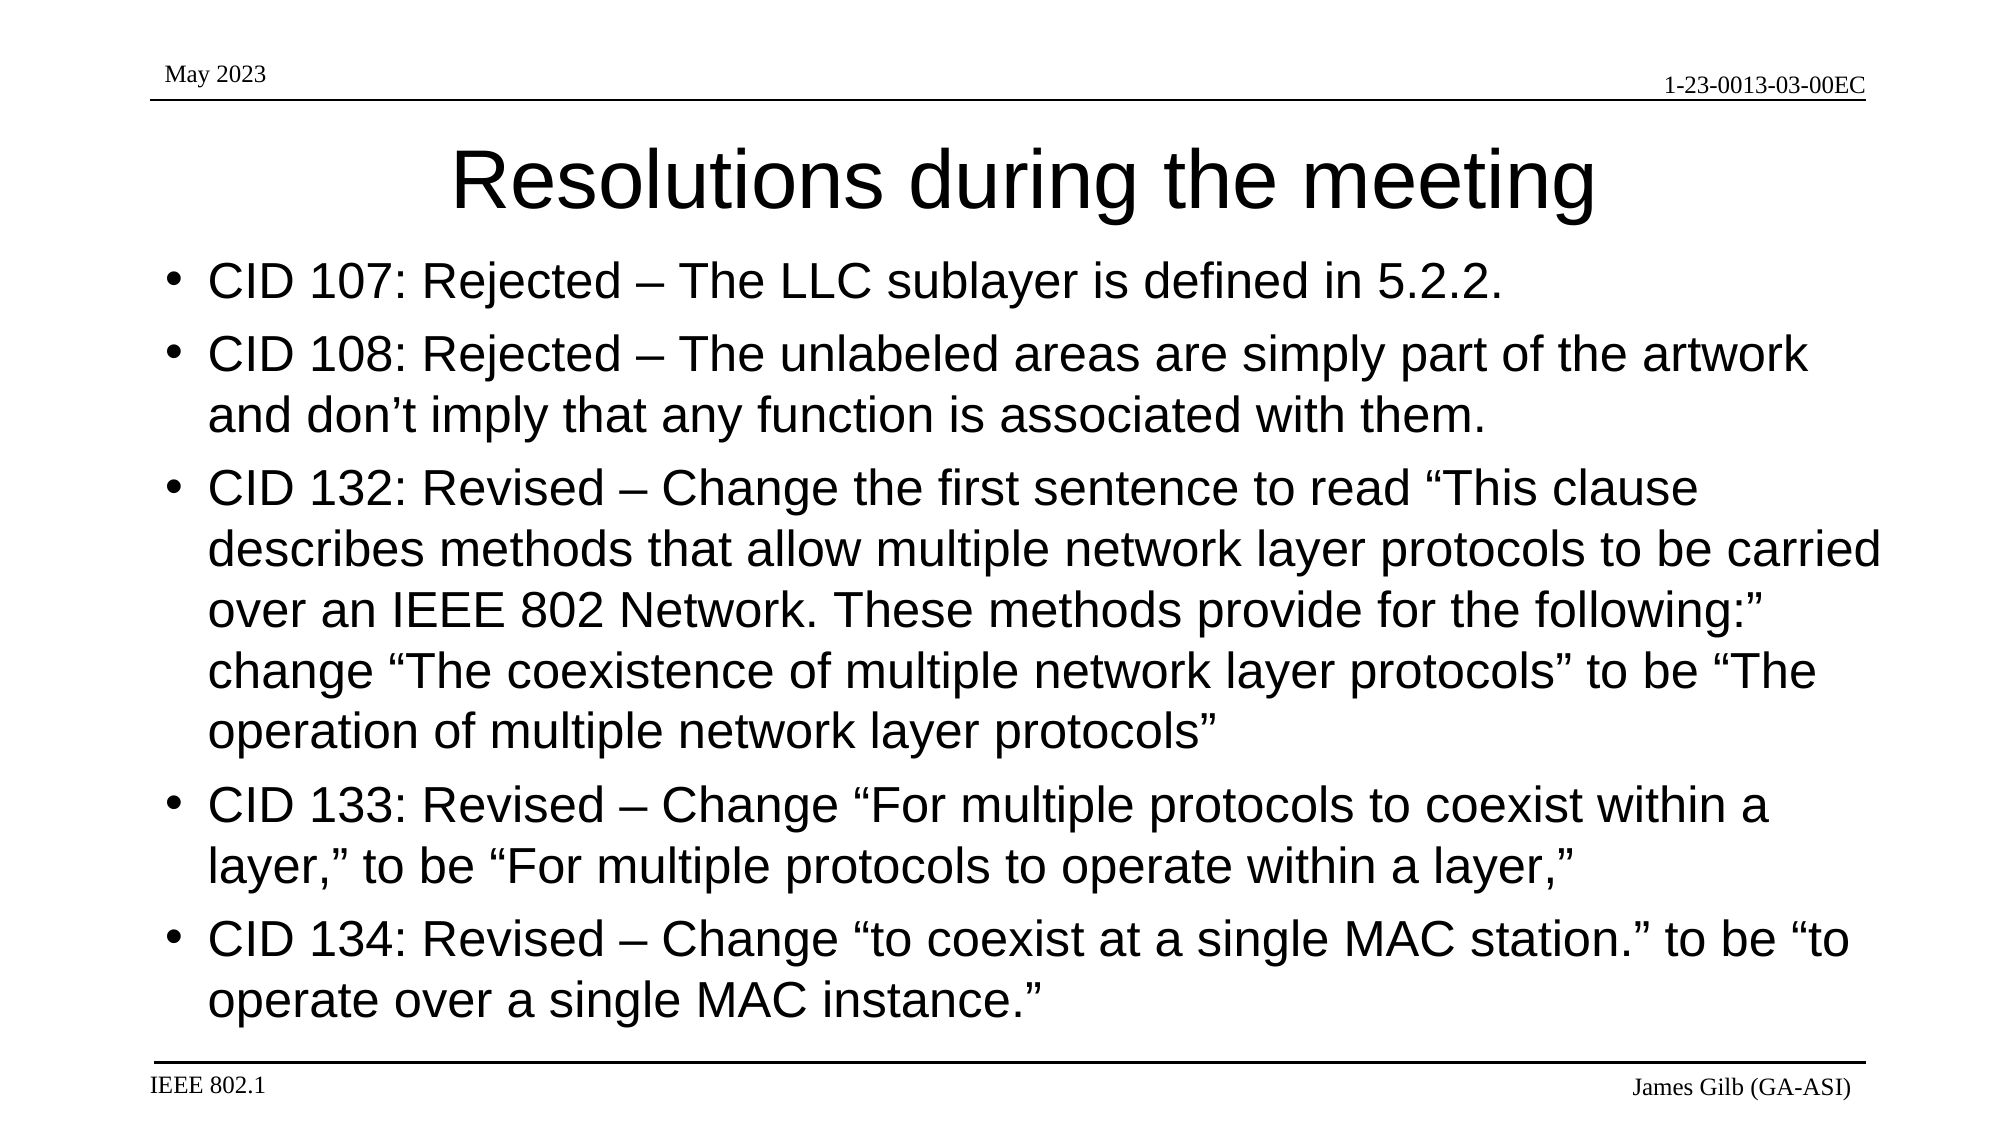

# Resolutions during the meeting
CID 107: Rejected – The LLC sublayer is defined in 5.2.2.
CID 108: Rejected – The unlabeled areas are simply part of the artwork and don’t imply that any function is associated with them.
CID 132: Revised – Change the first sentence to read “This clause describes methods that allow multiple network layer protocols to be carried over an IEEE 802 Network. These methods provide for the following:” change “The coexistence of multiple network layer protocols” to be “The operation of multiple network layer protocols”
CID 133: Revised – Change “For multiple protocols to coexist within a layer,” to be “For multiple protocols to operate within a layer,”
CID 134: Revised – Change “to coexist at a single MAC station.” to be “to operate over a single MAC instance.”